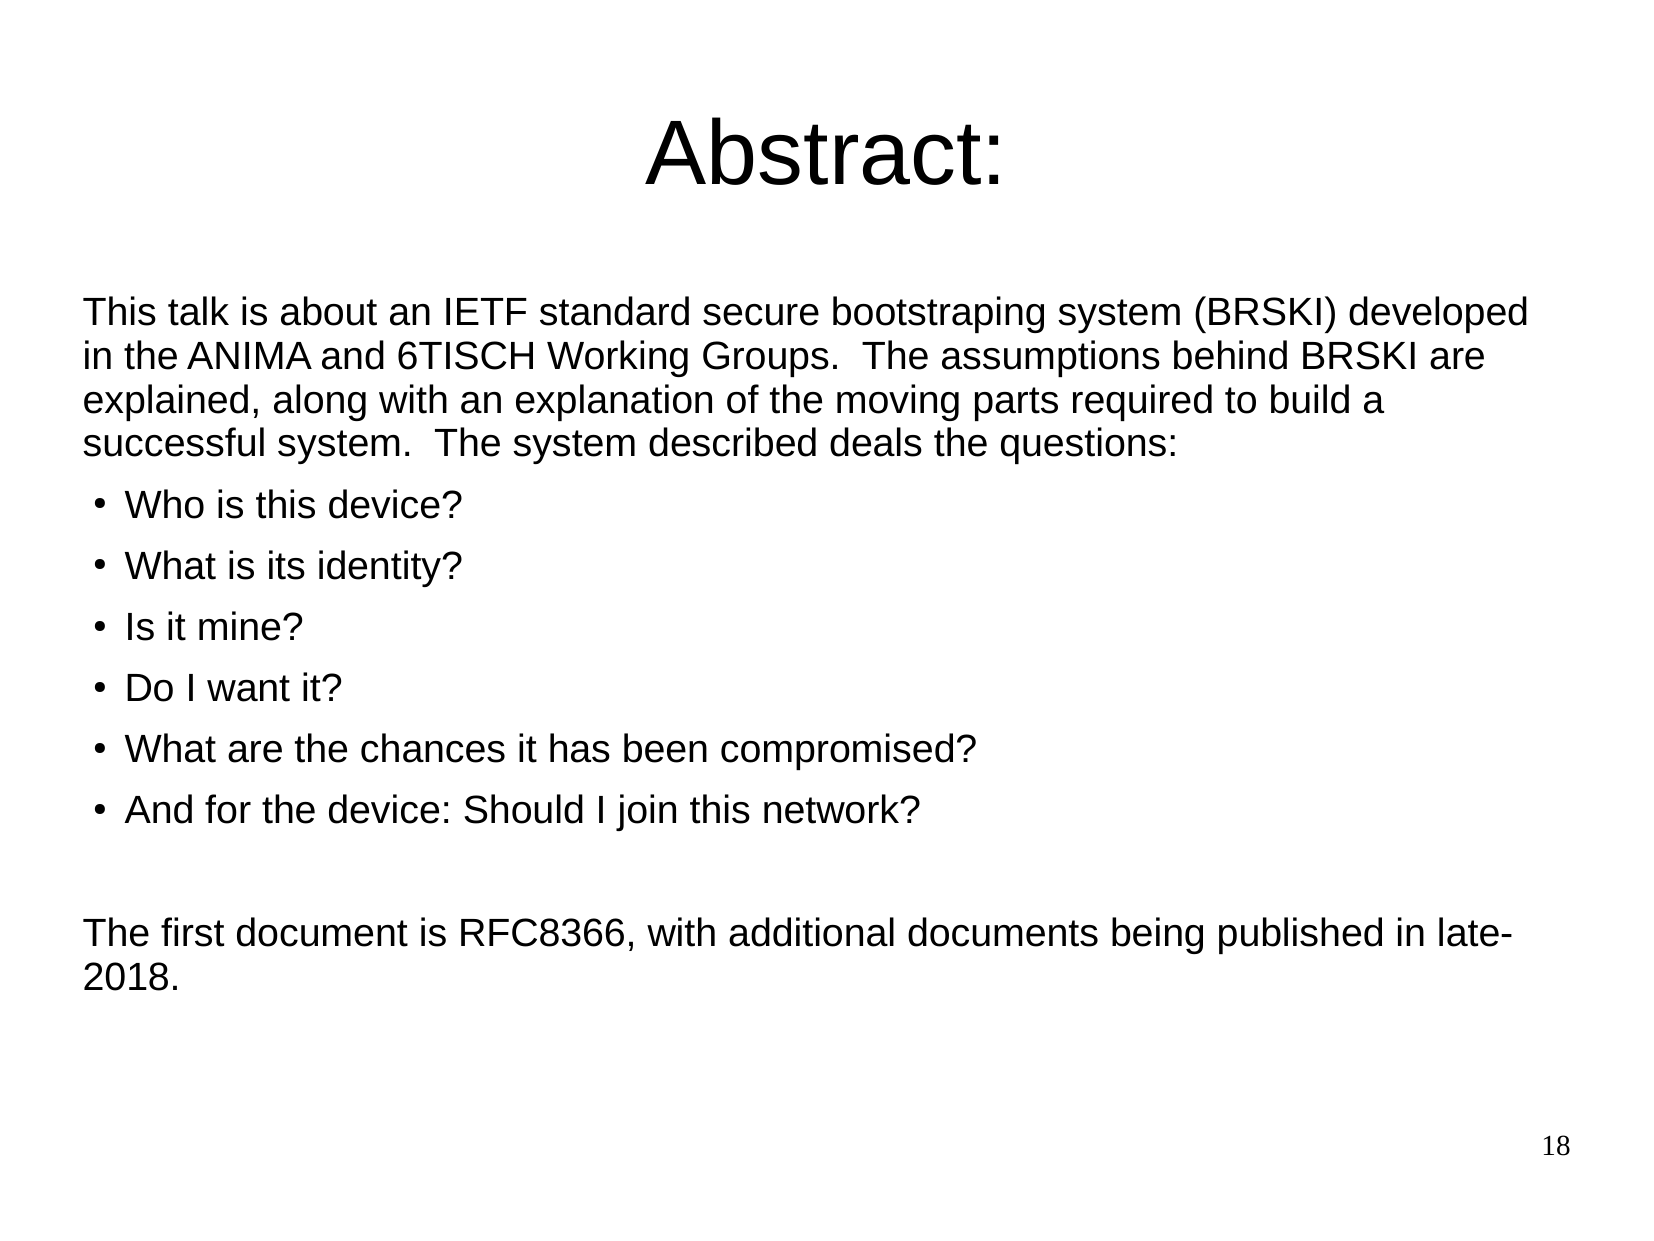

# Abstract:
This talk is about an IETF standard secure bootstraping system (BRSKI) developed in the ANIMA and 6TISCH Working Groups. The assumptions behind BRSKI are explained, along with an explanation of the moving parts required to build a successful system. The system described deals the questions:
Who is this device?
What is its identity?
Is it mine?
Do I want it?
What are the chances it has been compromised?
And for the device: Should I join this network?
The first document is RFC8366, with additional documents being published in late-2018.
18